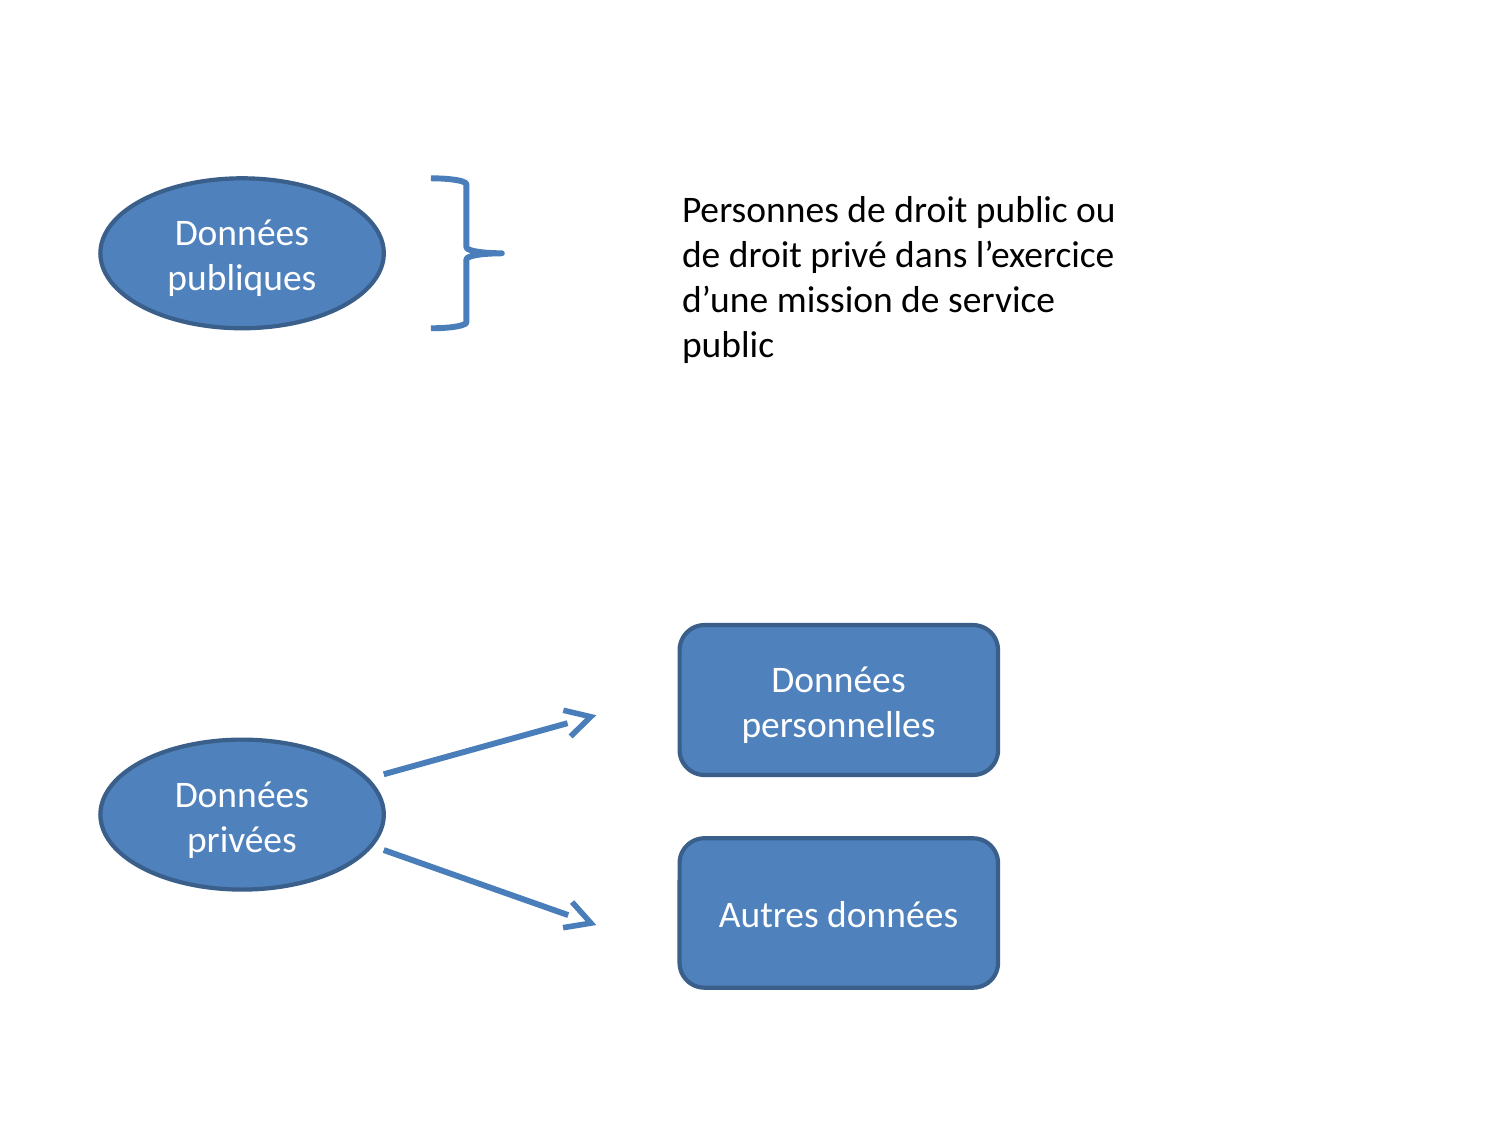

Personnes de droit public ou de droit privé dans l’exercice d’une mission de service public
Données publiques
Données personnelles
Données privées
Autres données